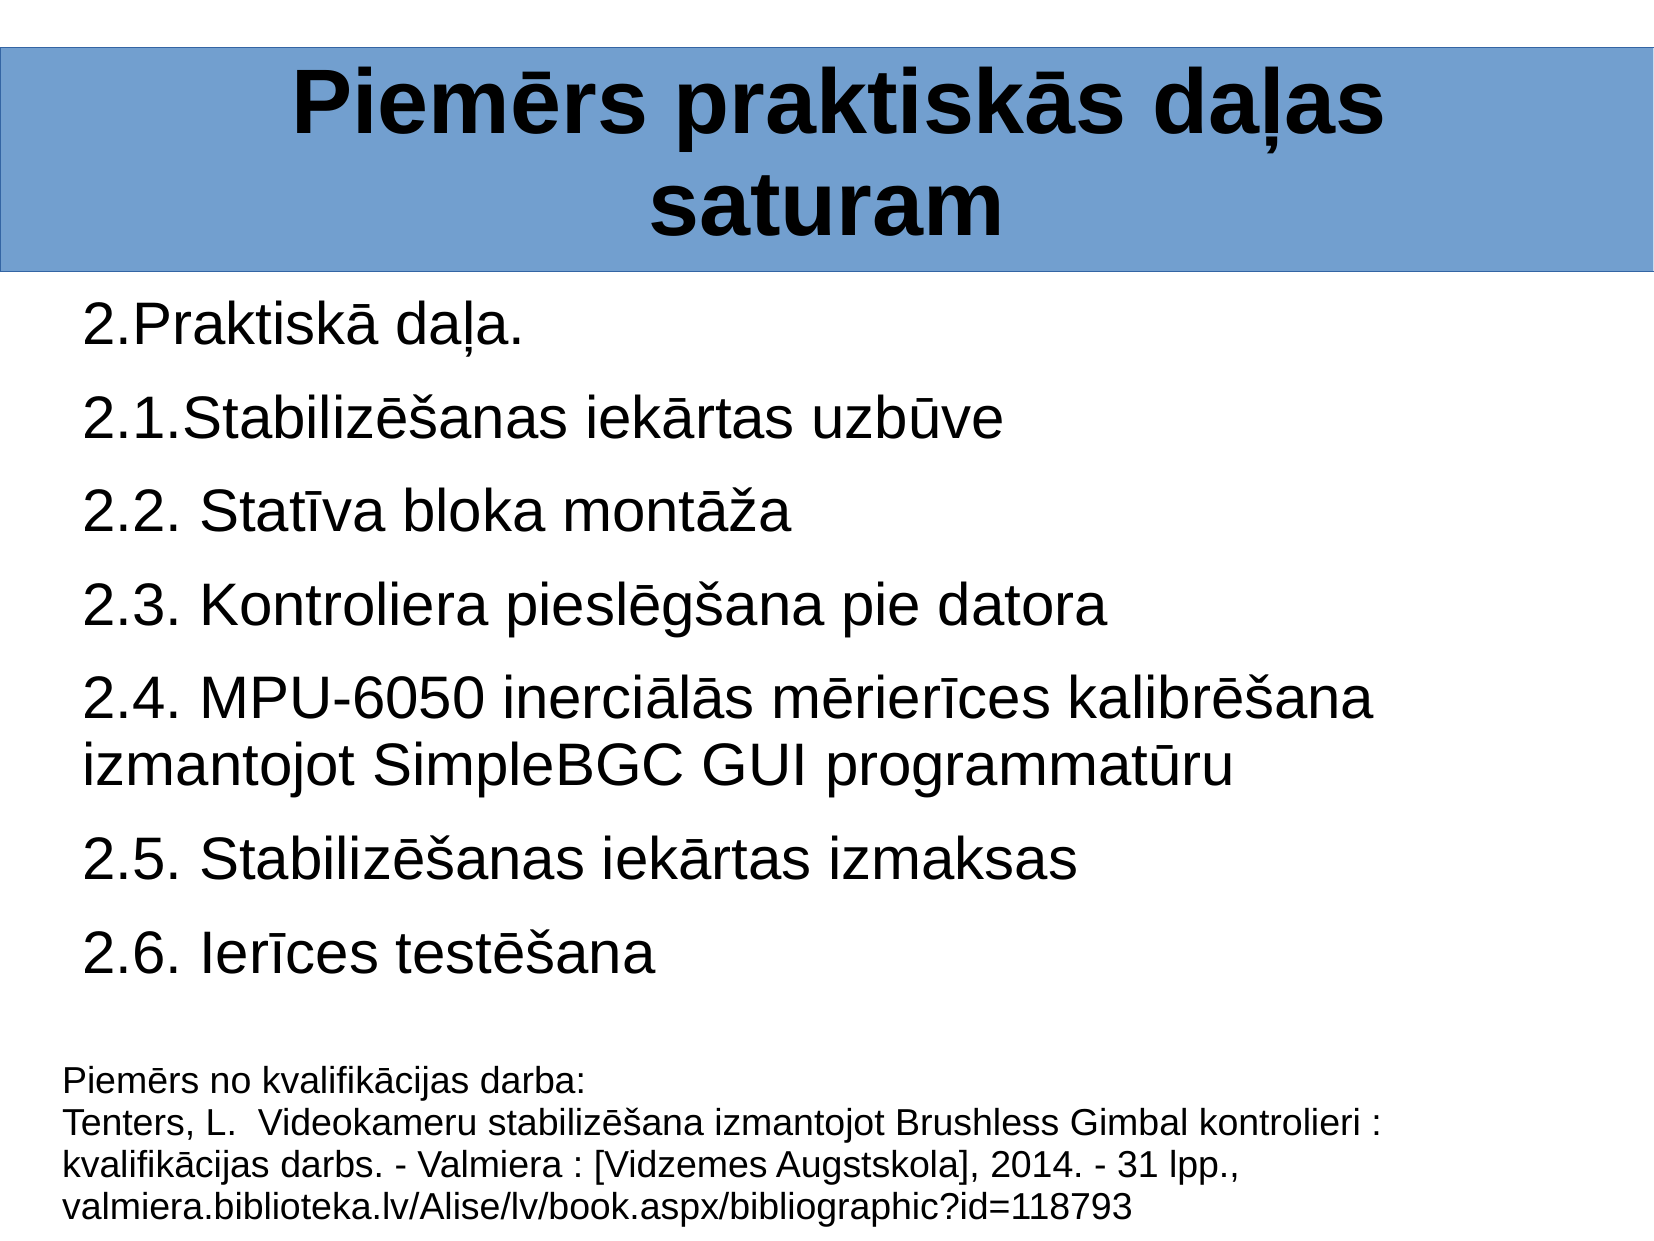

# Piemērs praktiskās daļas saturam
2.Praktiskā daļa.
2.1.Stabilizēšanas iekārtas uzbūve
2.2. Statīva bloka montāža
2.3. Kontroliera pieslēgšana pie datora
2.4. MPU-6050 inerciālās mērierīces kalibrēšana izmantojot SimpleBGC GUI programmatūru
2.5. Stabilizēšanas iekārtas izmaksas
2.6. Ierīces testēšana
Piemērs no kvalifikācijas darba:
Tenters, L. Videokameru stabilizēšana izmantojot Brushless Gimbal kontrolieri :
kvalifikācijas darbs. - Valmiera : [Vidzemes Augstskola], 2014. - 31 lpp., valmiera.biblioteka.lv/Alise/lv/book.aspx/bibliographic?id=118793